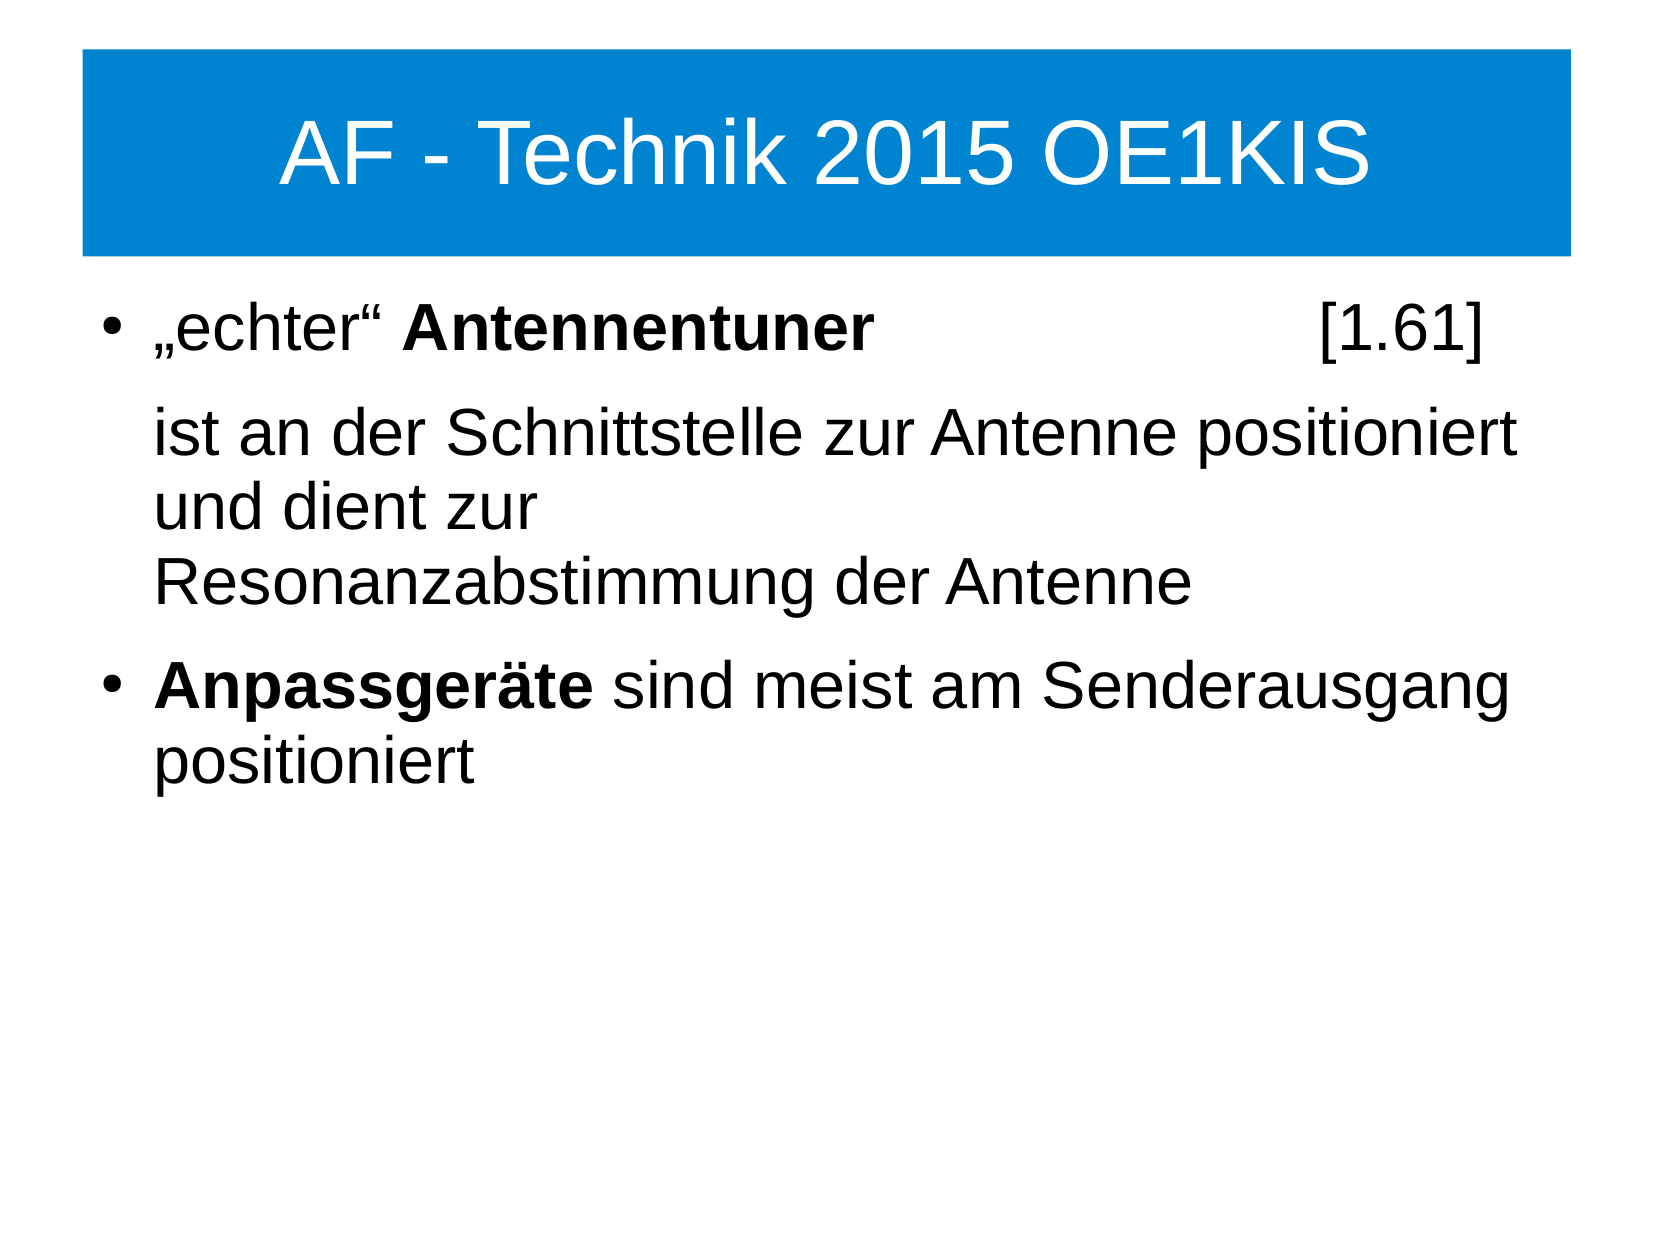

# AF - Technik 2015 OE1KIS
„echter“ Antennentuner [1.61]
ist an der Schnittstelle zur Antenne positioniert
und dient zur
Resonanzabstimmung der Antenne
Anpassgeräte sind meist am Senderausgang positioniert